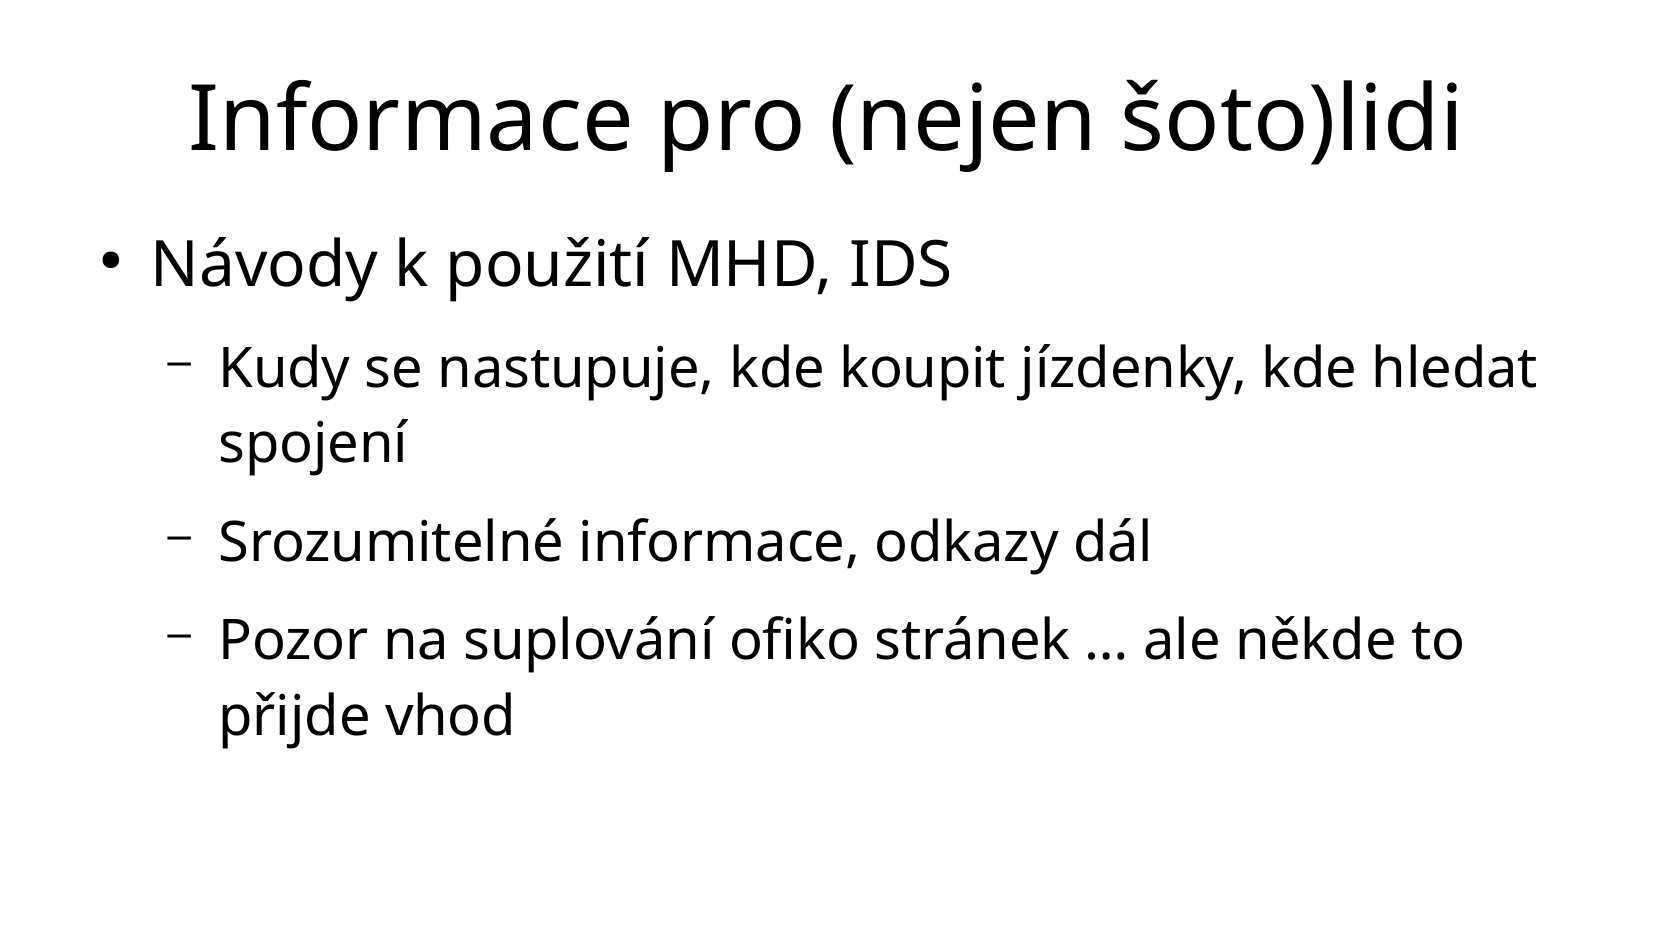

# Informace pro (nejen šoto)lidi
Návody k použití MHD, IDS
Kudy se nastupuje, kde koupit jízdenky, kde hledat spojení
Srozumitelné informace, odkazy dál
Pozor na suplování ofiko stránek … ale někde to přijde vhod